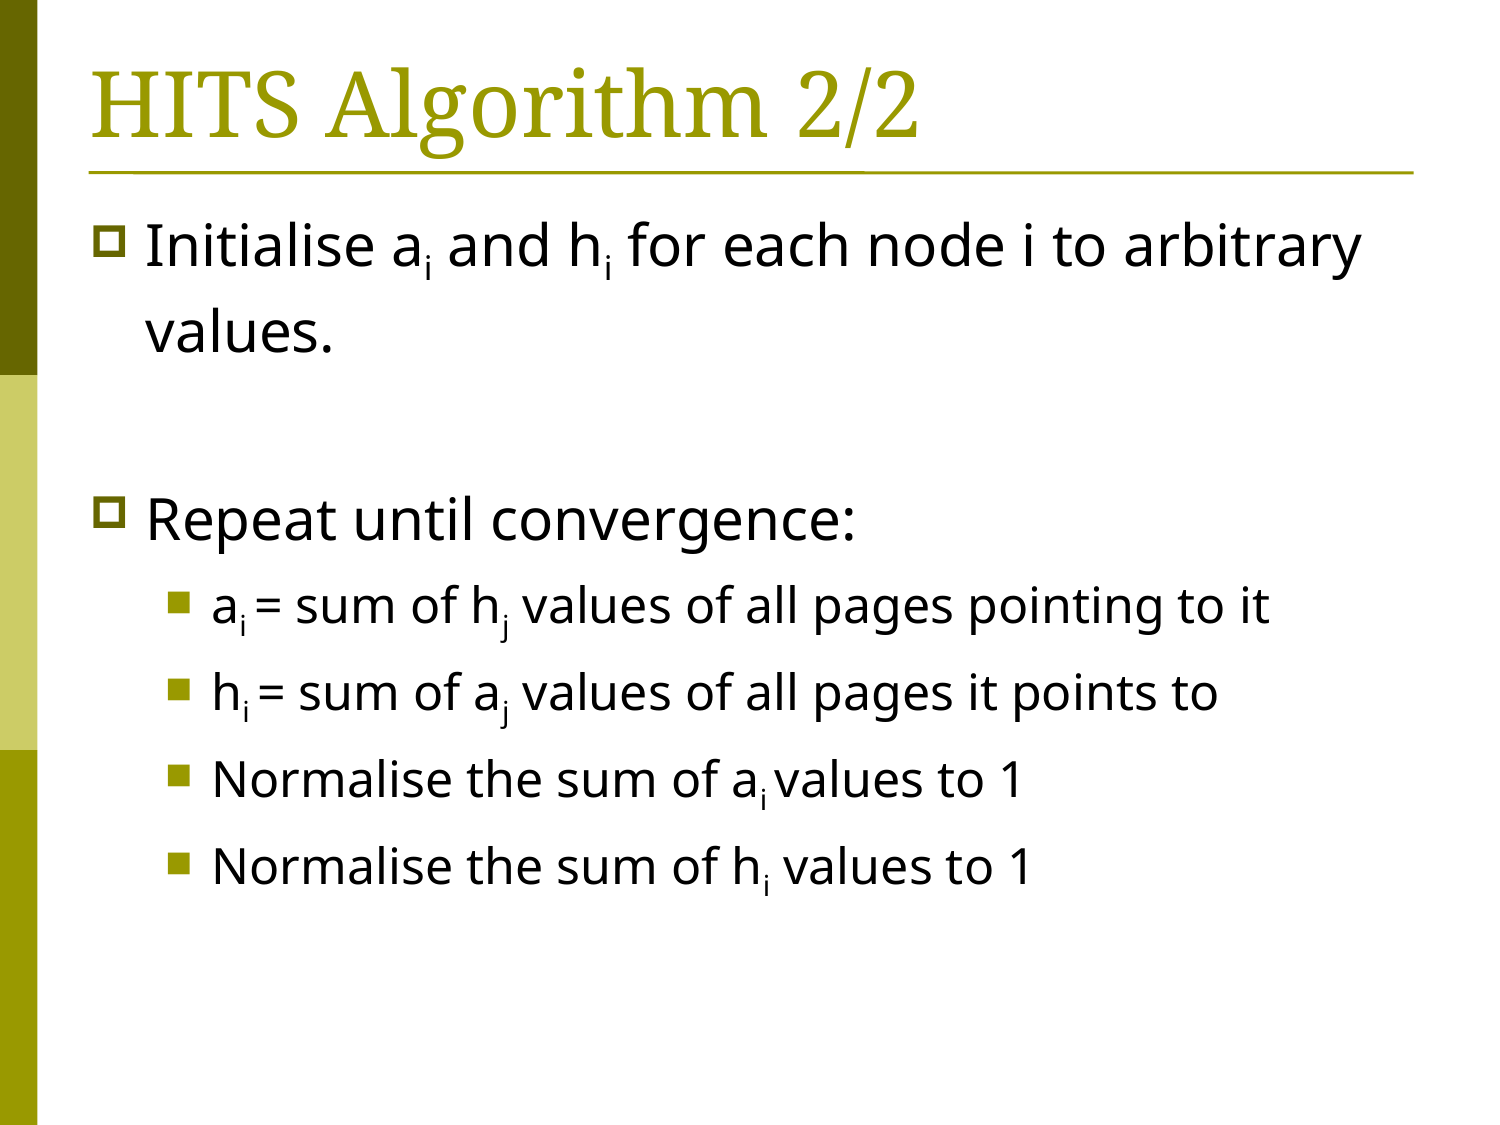

# HITS Algorithm 2/2
Initialise ai and hi for each node i to arbitrary values.
Repeat until convergence:
ai = sum of hj values of all pages pointing to it
hi = sum of aj values of all pages it points to
Normalise the sum of ai values to 1
Normalise the sum of hi values to 1